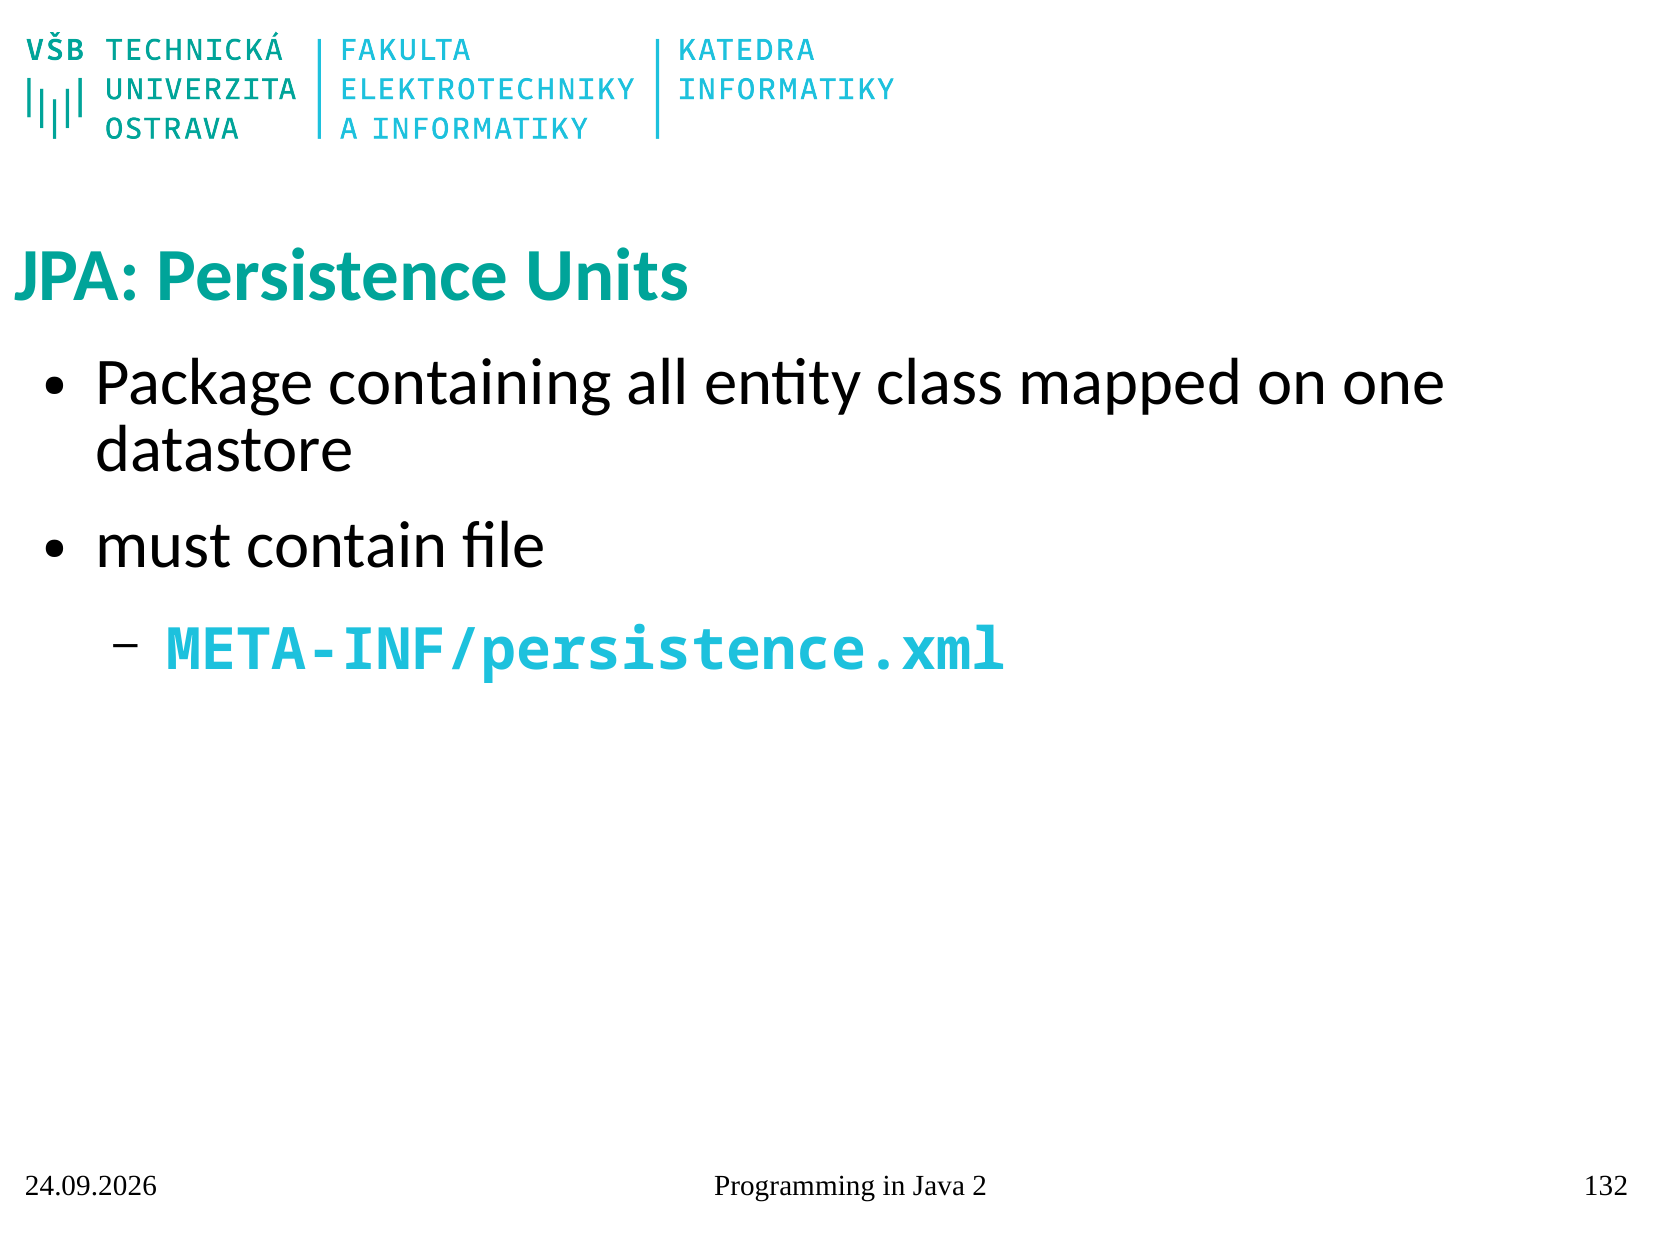

# JPA: Persistence Units
Package containing all entity class mapped on one datastore
must contain file
META-INF/persistence.xml
Programming in Java 2
132